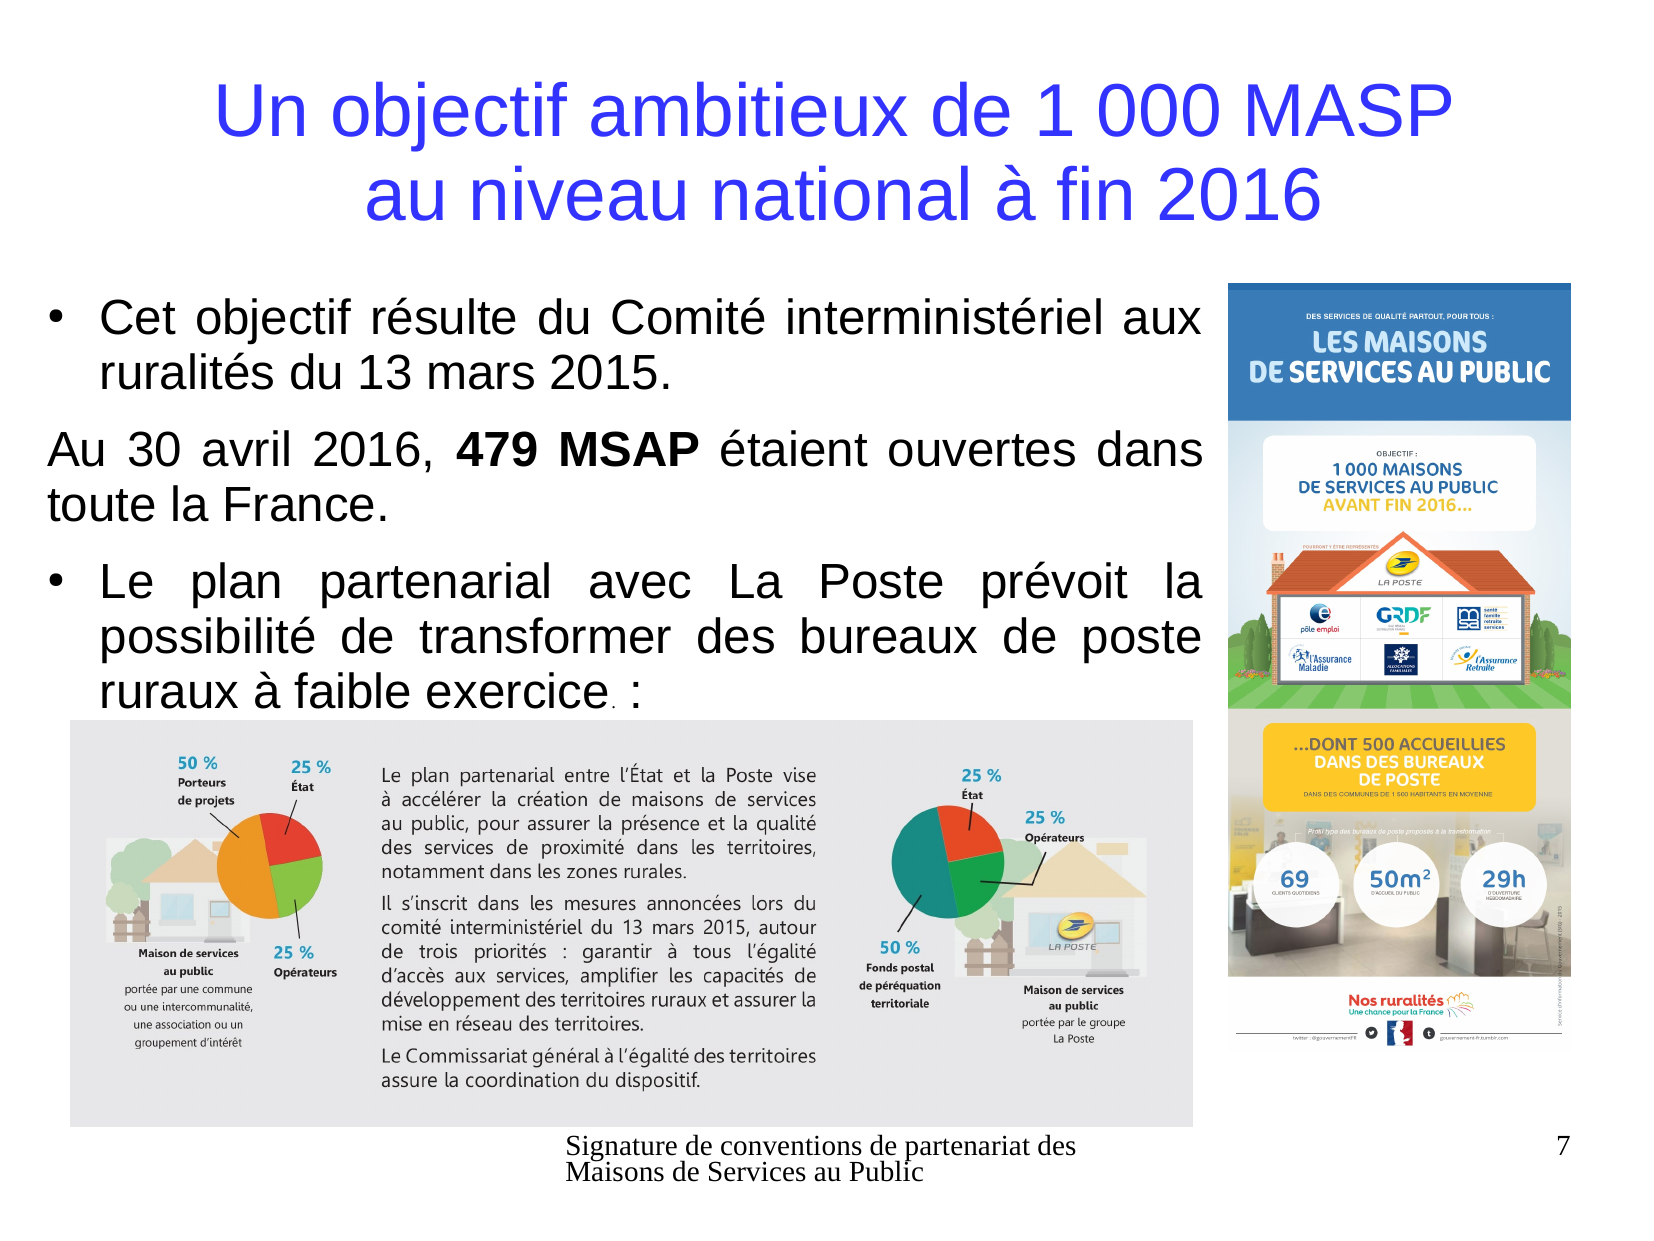

# Un objectif ambitieux de 1 000 MASP au niveau national à fin 2016
Cet objectif résulte du Comité interministériel aux ruralités du 13 mars 2015.
Au 30 avril 2016, 479 MSAP étaient ouvertes dans toute la France.
Le plan partenarial avec La Poste prévoit la possibilité de transformer des bureaux de poste ruraux à faible exercice. :
Signature de conventions de partenariat des Maisons de Services au Public
7